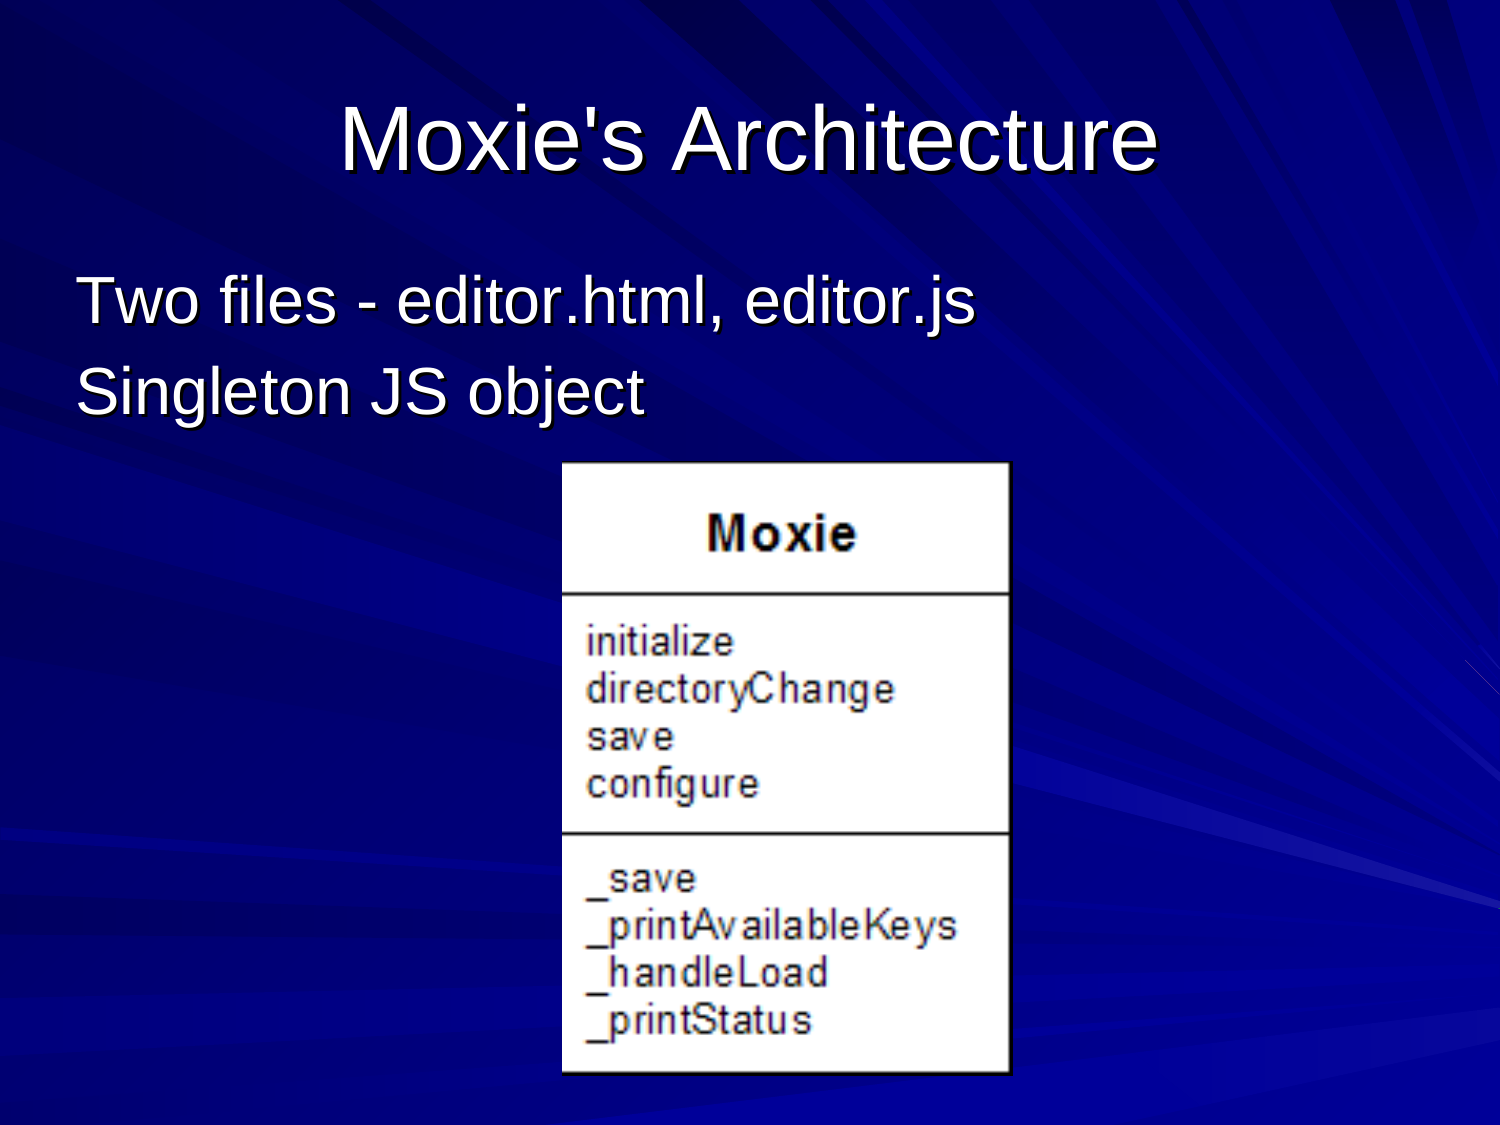

# Moxie's Architecture
Two files - editor.html, editor.js
Singleton JS object